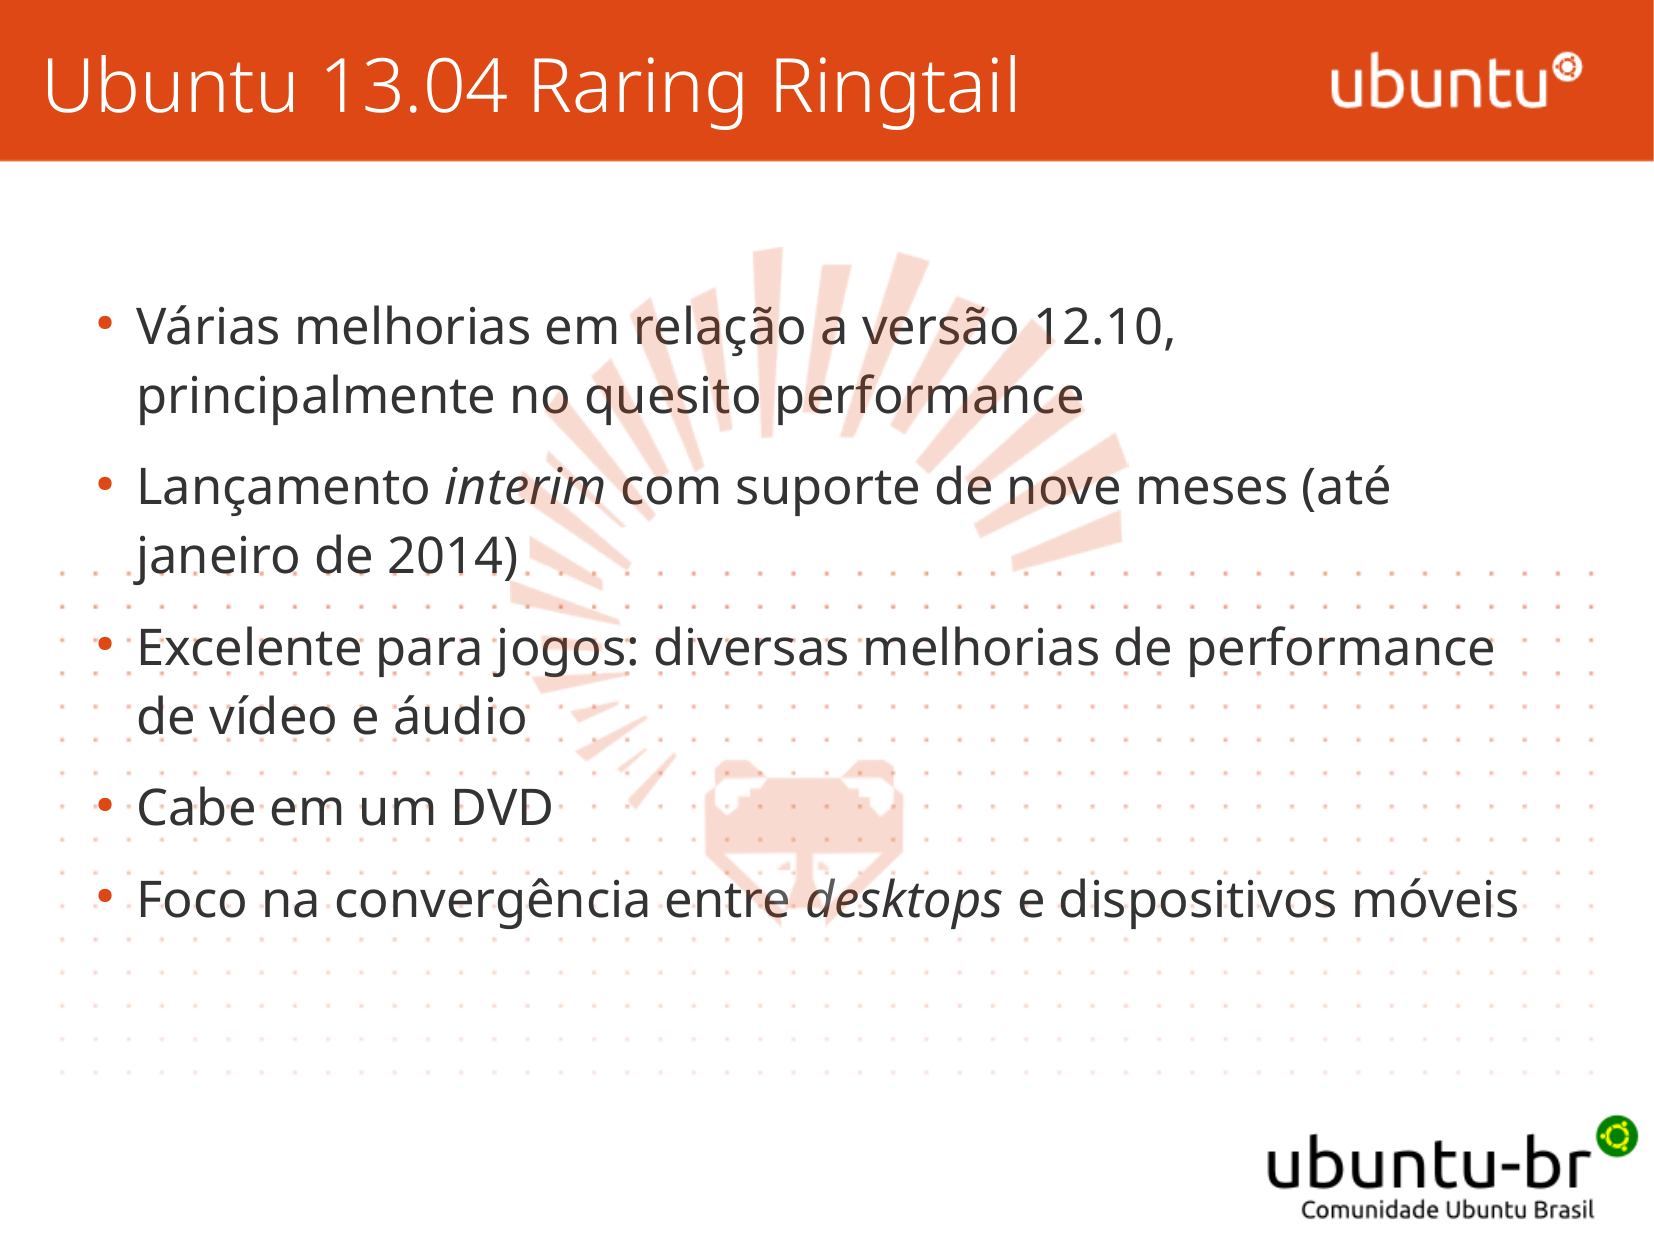

# Ubuntu 13.04 Raring Ringtail
Várias melhorias em relação a versão 12.10, principalmente no quesito performance
Lançamento interim com suporte de nove meses (até janeiro de 2014)
Excelente para jogos: diversas melhorias de performance de vídeo e áudio
Cabe em um DVD
Foco na convergência entre desktops e dispositivos móveis